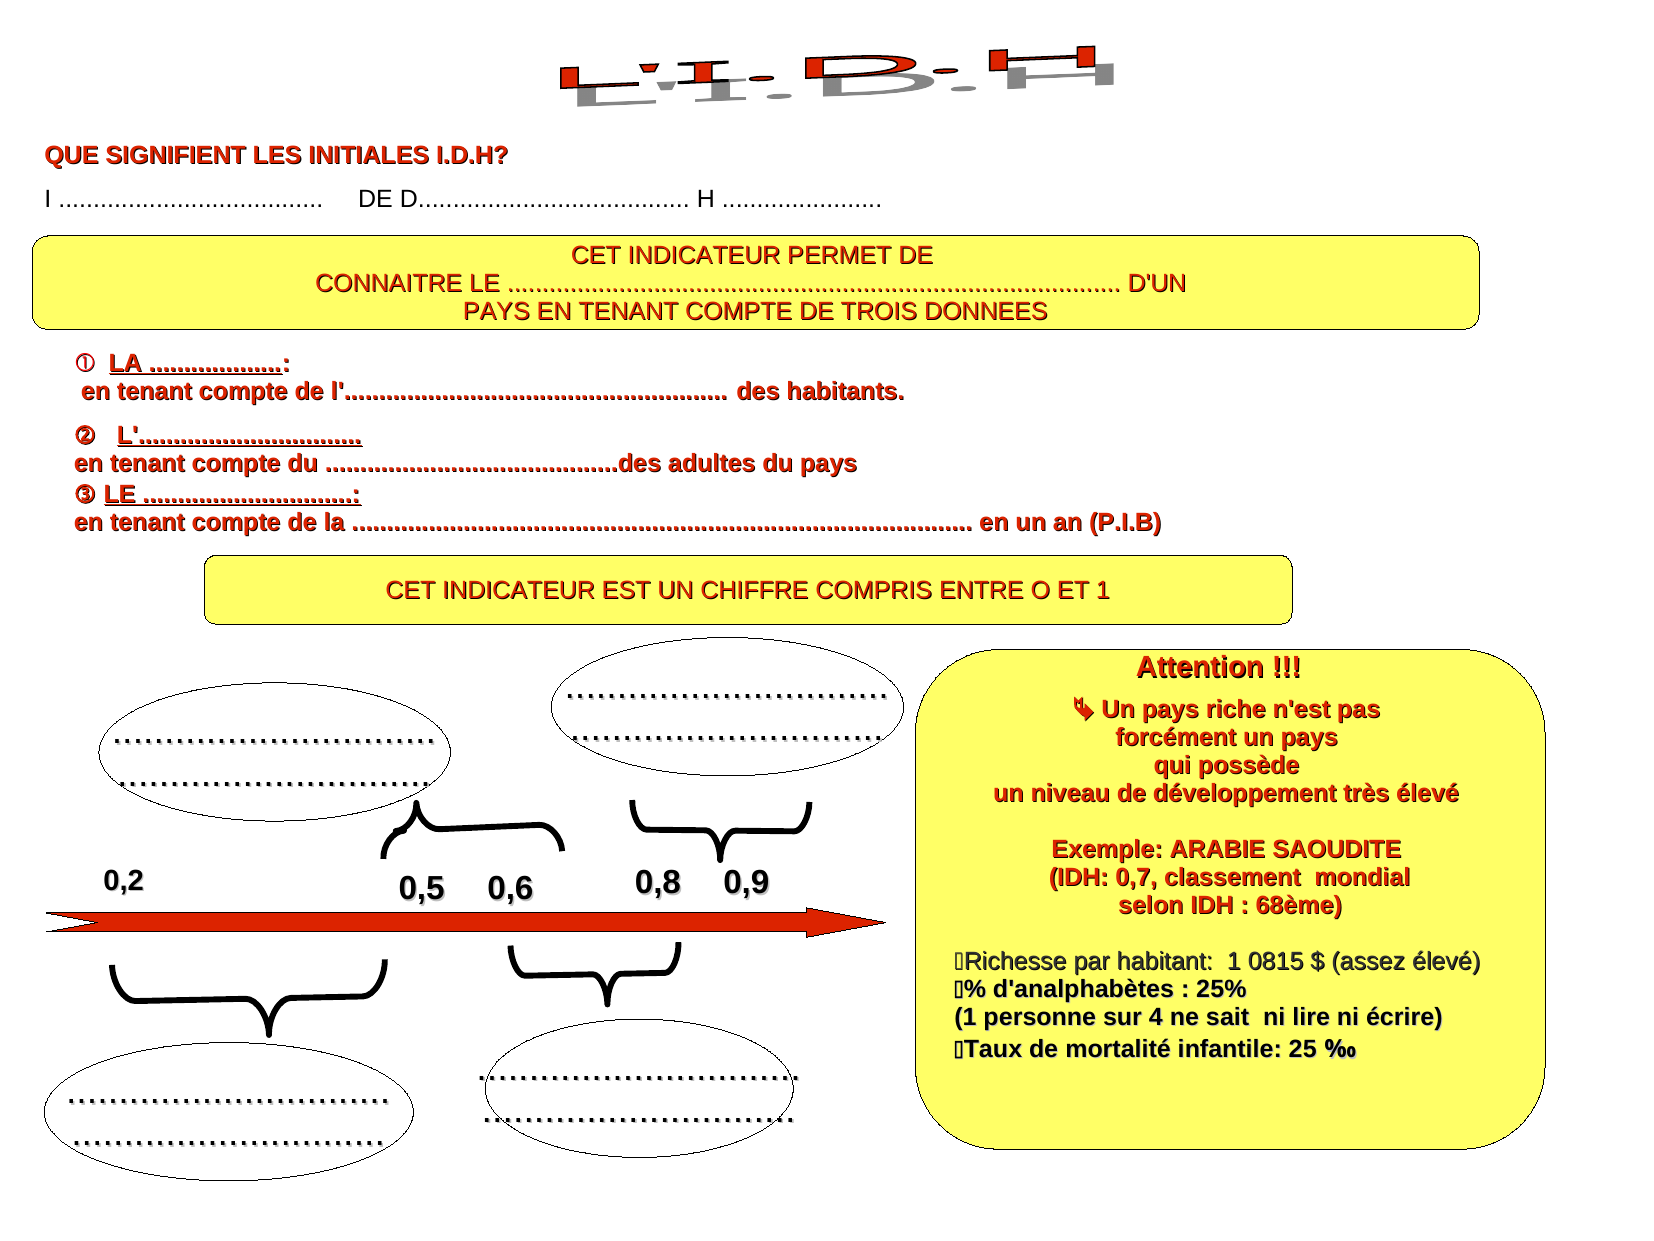

L'I.D.H
QUE SIGNIFIENT LES INITIALES I.D.H?
I ...................................... DE D....................................... H .......................
CET INDICATEUR PERMET DE
CONNAITRE LE ........................................................................................ D'UN
PAYS EN TENANT COMPTE DE TROIS DONNEES
 LA ...................:
 en tenant compte de l'....................................................... des habitants.
 L'................................
en tenant compte du ..........................................des adultes du pays
 LE ..............................:
en tenant compte de la ......................................................................................... en un an (P.I.B)
CET INDICATEUR EST UN CHIFFRE COMPRIS ENTRE O ET 1
...............................
..............................
Attention !!!
 Un pays riche n'est pas
forcément un pays
qui possède
un niveau de développement très élevé
Exemple: ARABIE SAOUDITE
(IDH: 0,7, classement mondial
selon IDH : 68ème)
Richesse par habitant: 1 0815 $ (assez élevé)
% d'analphabètes : 25%
(1 personne sur 4 ne sait ni lire ni écrire)
Taux de mortalité infantile: 25 ‰
...............................
..............................
0,2
0,8
0,9
0,5
0,6
...............................
..............................
...............................
..............................